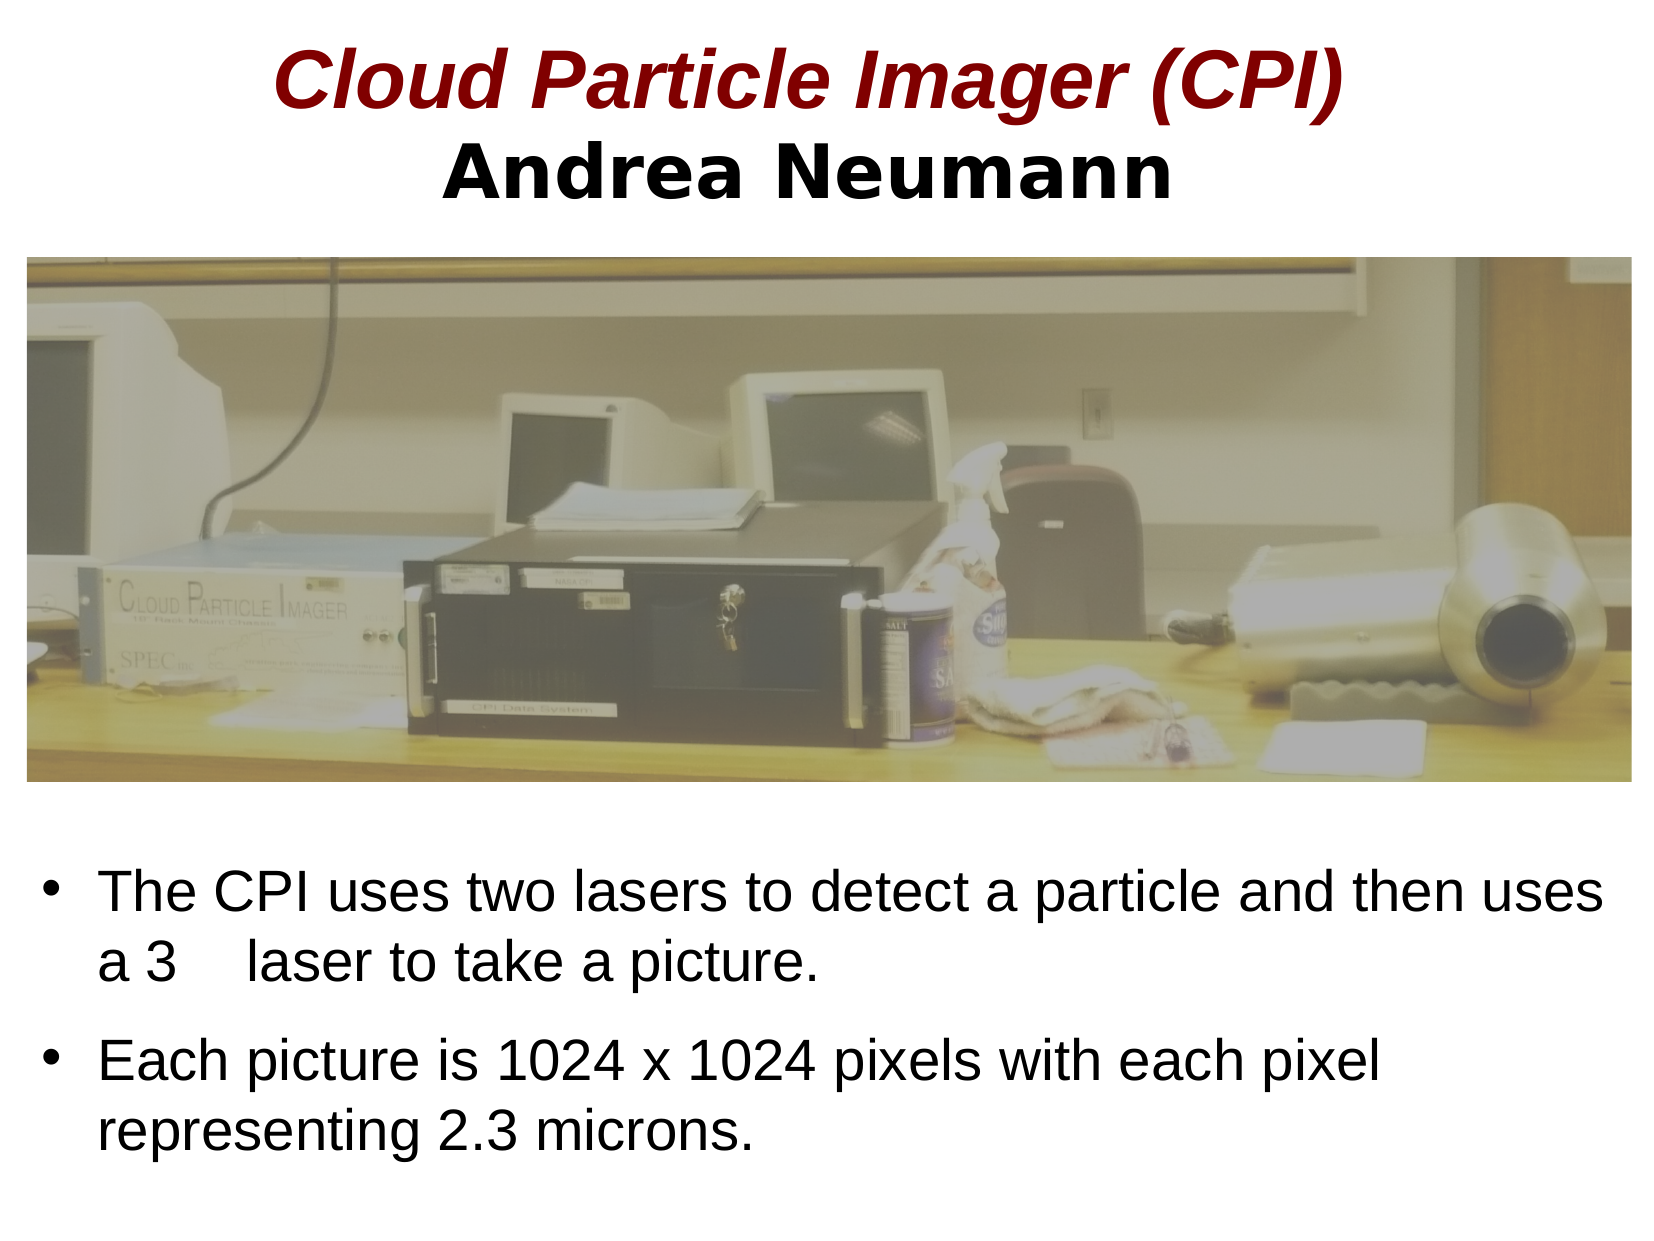

Cloud Particle Imager (CPI)
Andrea Neumann
The CPI uses two lasers to detect a particle and then uses a 3rd laser to take a picture.
Each picture is 1024 x 1024 pixels with each pixel representing 2.3 microns.